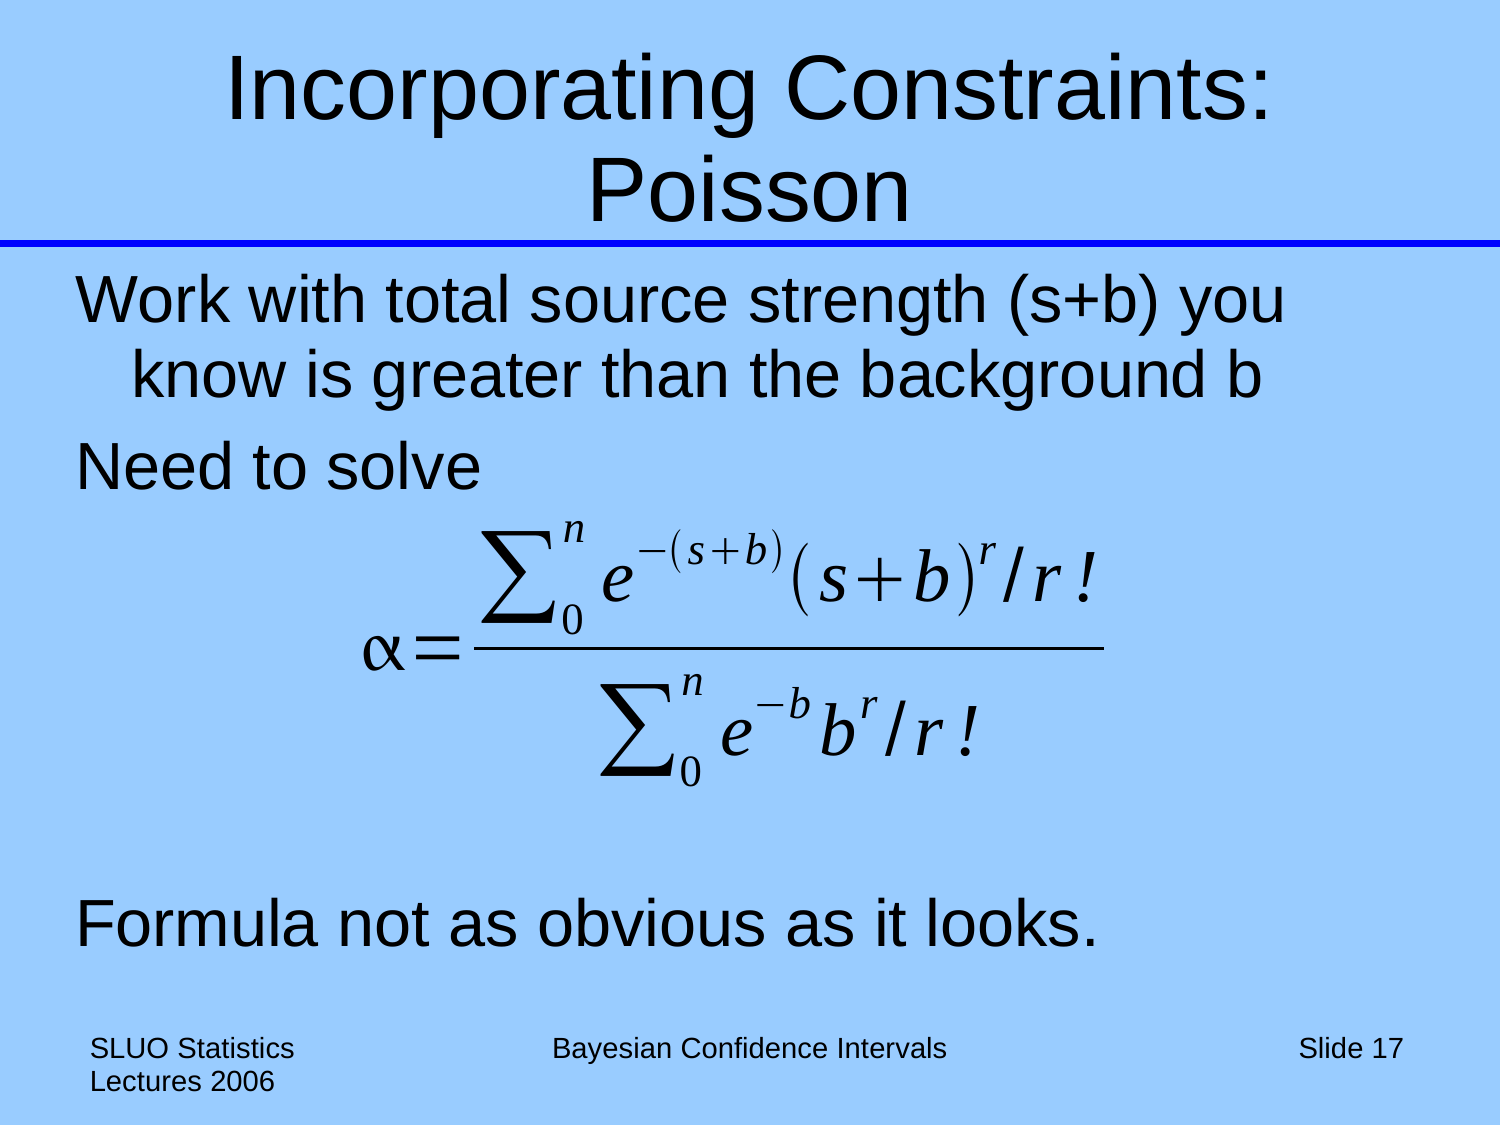

# Incorporating Constraints: Poisson
Work with total source strength (s+b) you know is greater than the background b
Need to solve
Formula not as obvious as it looks.
17